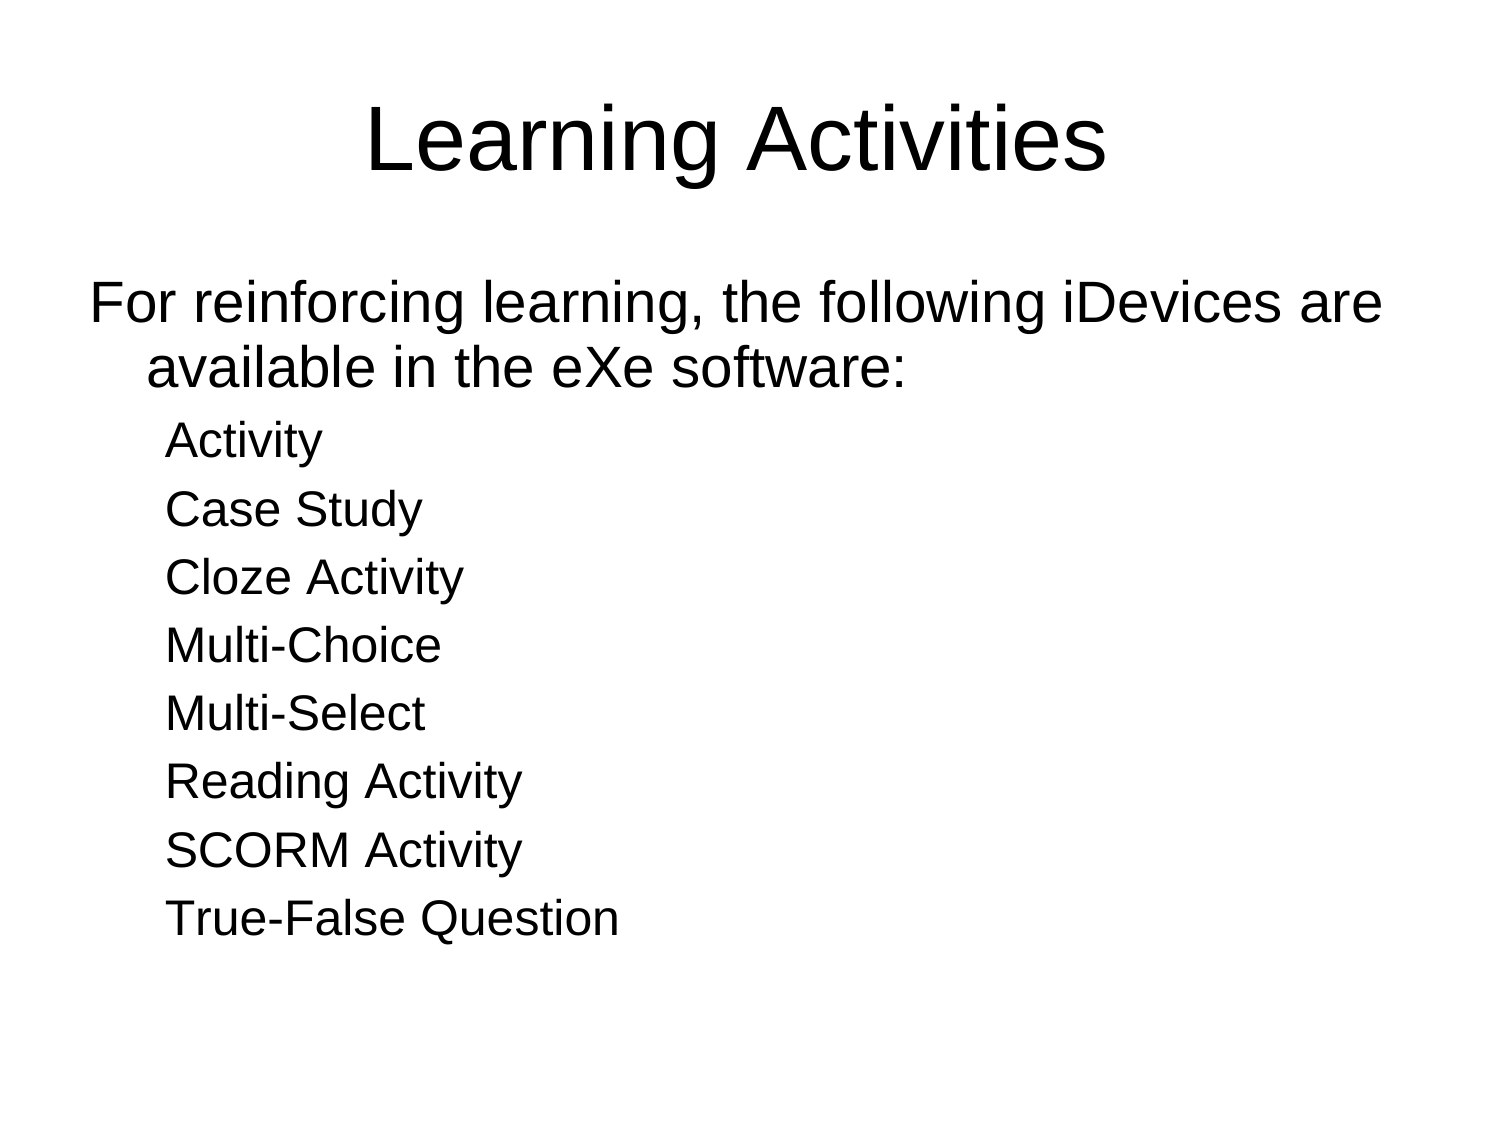

# Learning Activities
For reinforcing learning, the following iDevices are available in the eXe software:
Activity
Case Study
Cloze Activity
Multi-Choice
Multi-Select
Reading Activity
SCORM Activity
True-False Question